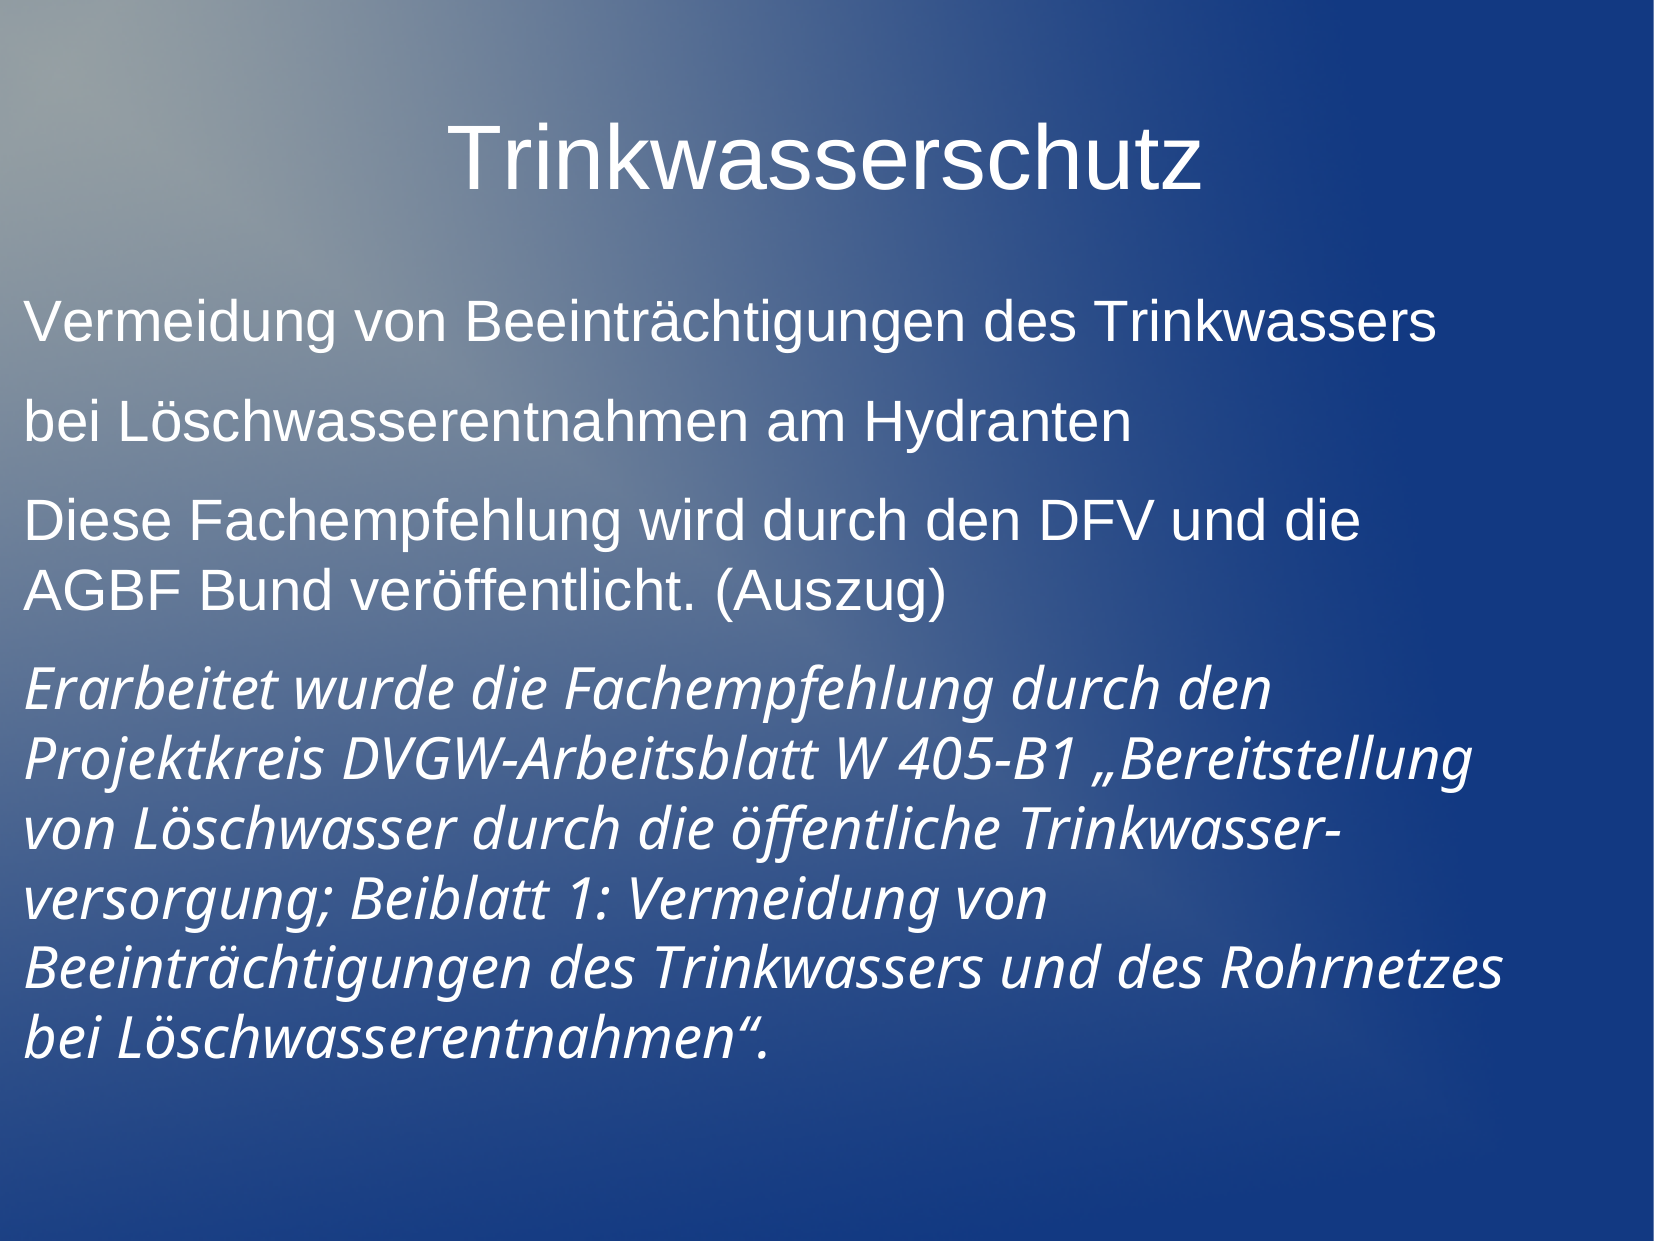

# Trinkwasserschutz
Vermeidung von Beeinträchtigungen des Trinkwassers
bei Löschwasserentnahmen am Hydranten
Diese Fachempfehlung wird durch den DFV und die AGBF Bund veröffentlicht. (Auszug)
Erarbeitet wurde die Fachempfehlung durch den Projektkreis DVGW-Arbeitsblatt W 405-B1 „Bereitstellung von Löschwasser durch die öffentliche Trinkwasser-versorgung; Beiblatt 1: Vermeidung von Beeinträchtigungen des Trinkwassers und des Rohrnetzes bei Löschwasserentnahmen“.